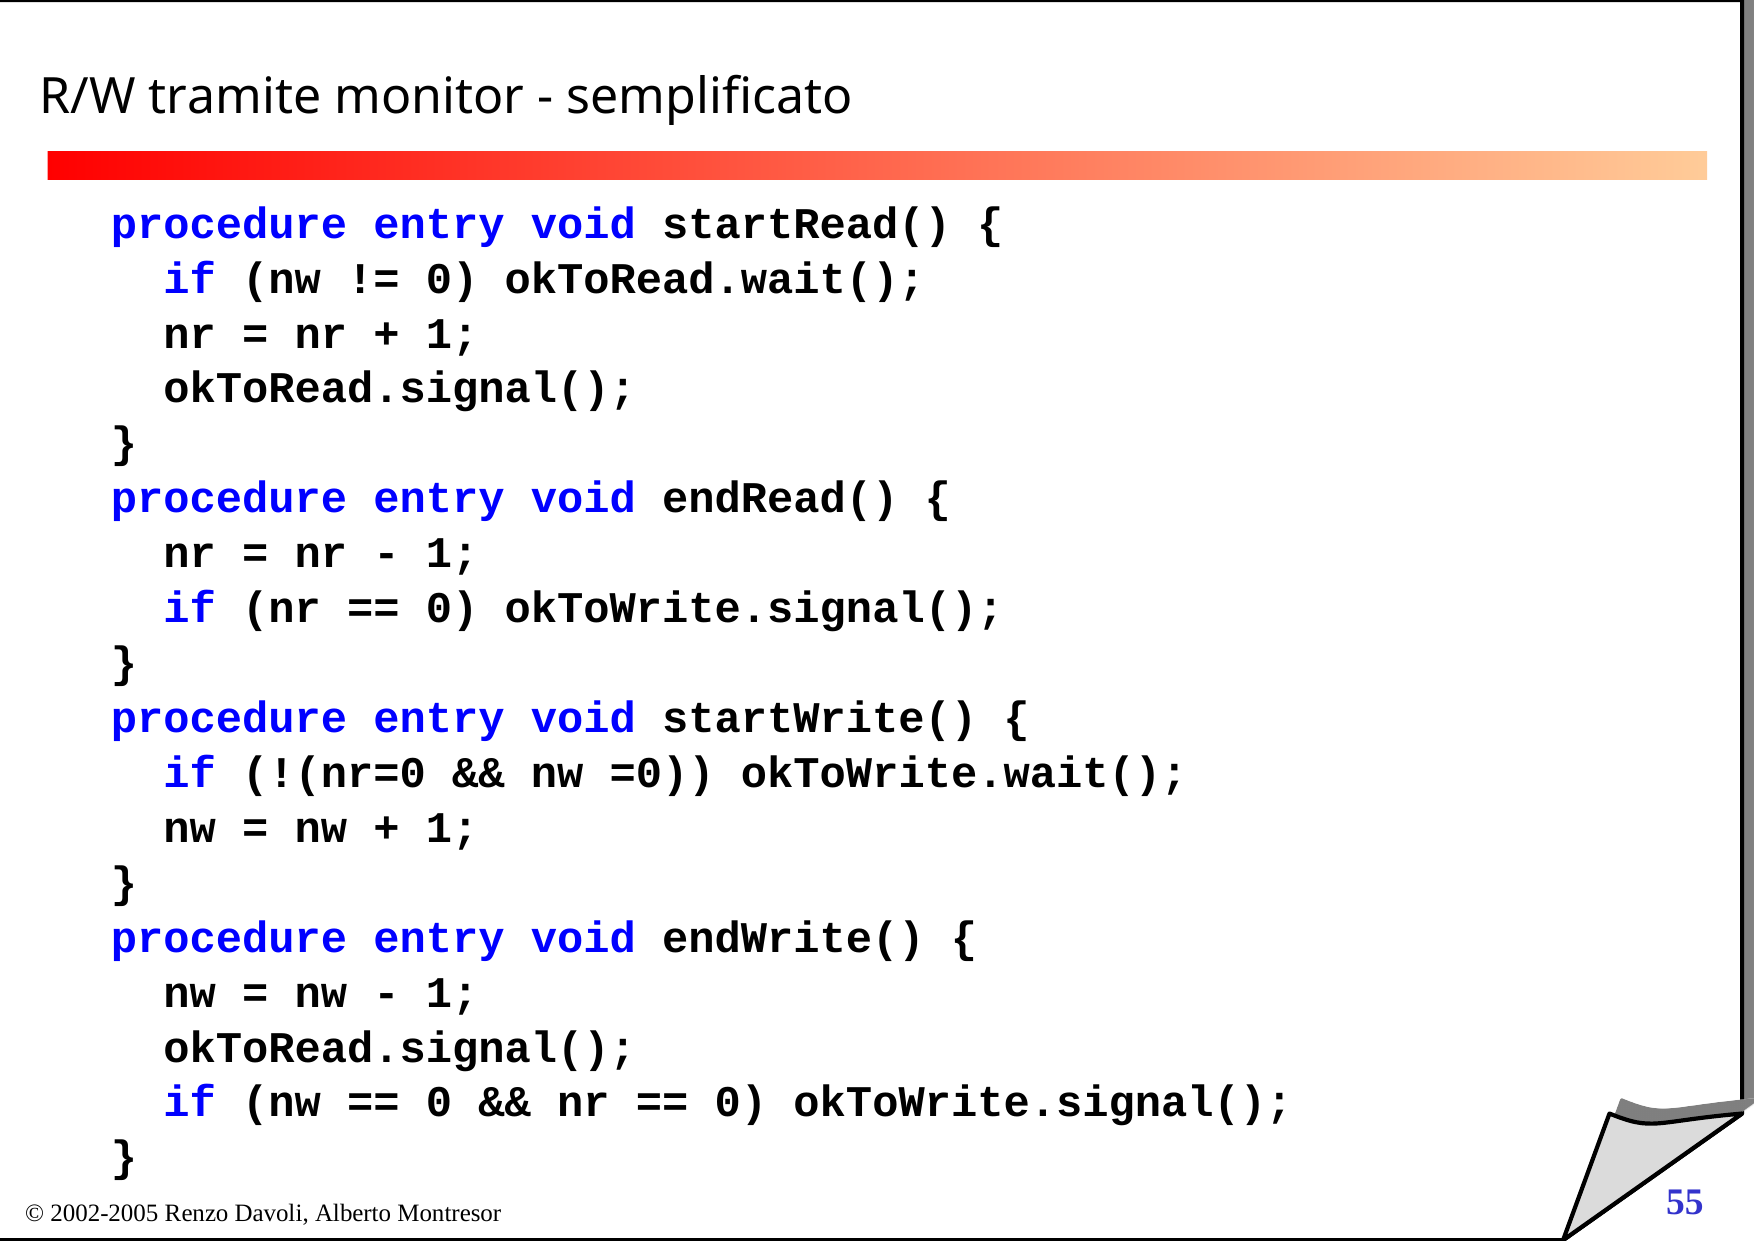

# R/W tramite monitor - semplificato
 procedure entry void startRead() {
 if (nw != 0) okToRead.wait();
 nr = nr + 1;
 okToRead.signal();
 }
 procedure entry void endRead() {
 nr = nr - 1;
 if (nr == 0) okToWrite.signal();
 }
 procedure entry void startWrite() {
 if (!(nr=0 && nw =0)) okToWrite.wait();
 nw = nw + 1;
 }
 procedure entry void endWrite() {
 nw = nw - 1;
 okToRead.signal();
 if (nw == 0 && nr == 0) okToWrite.signal();
 }